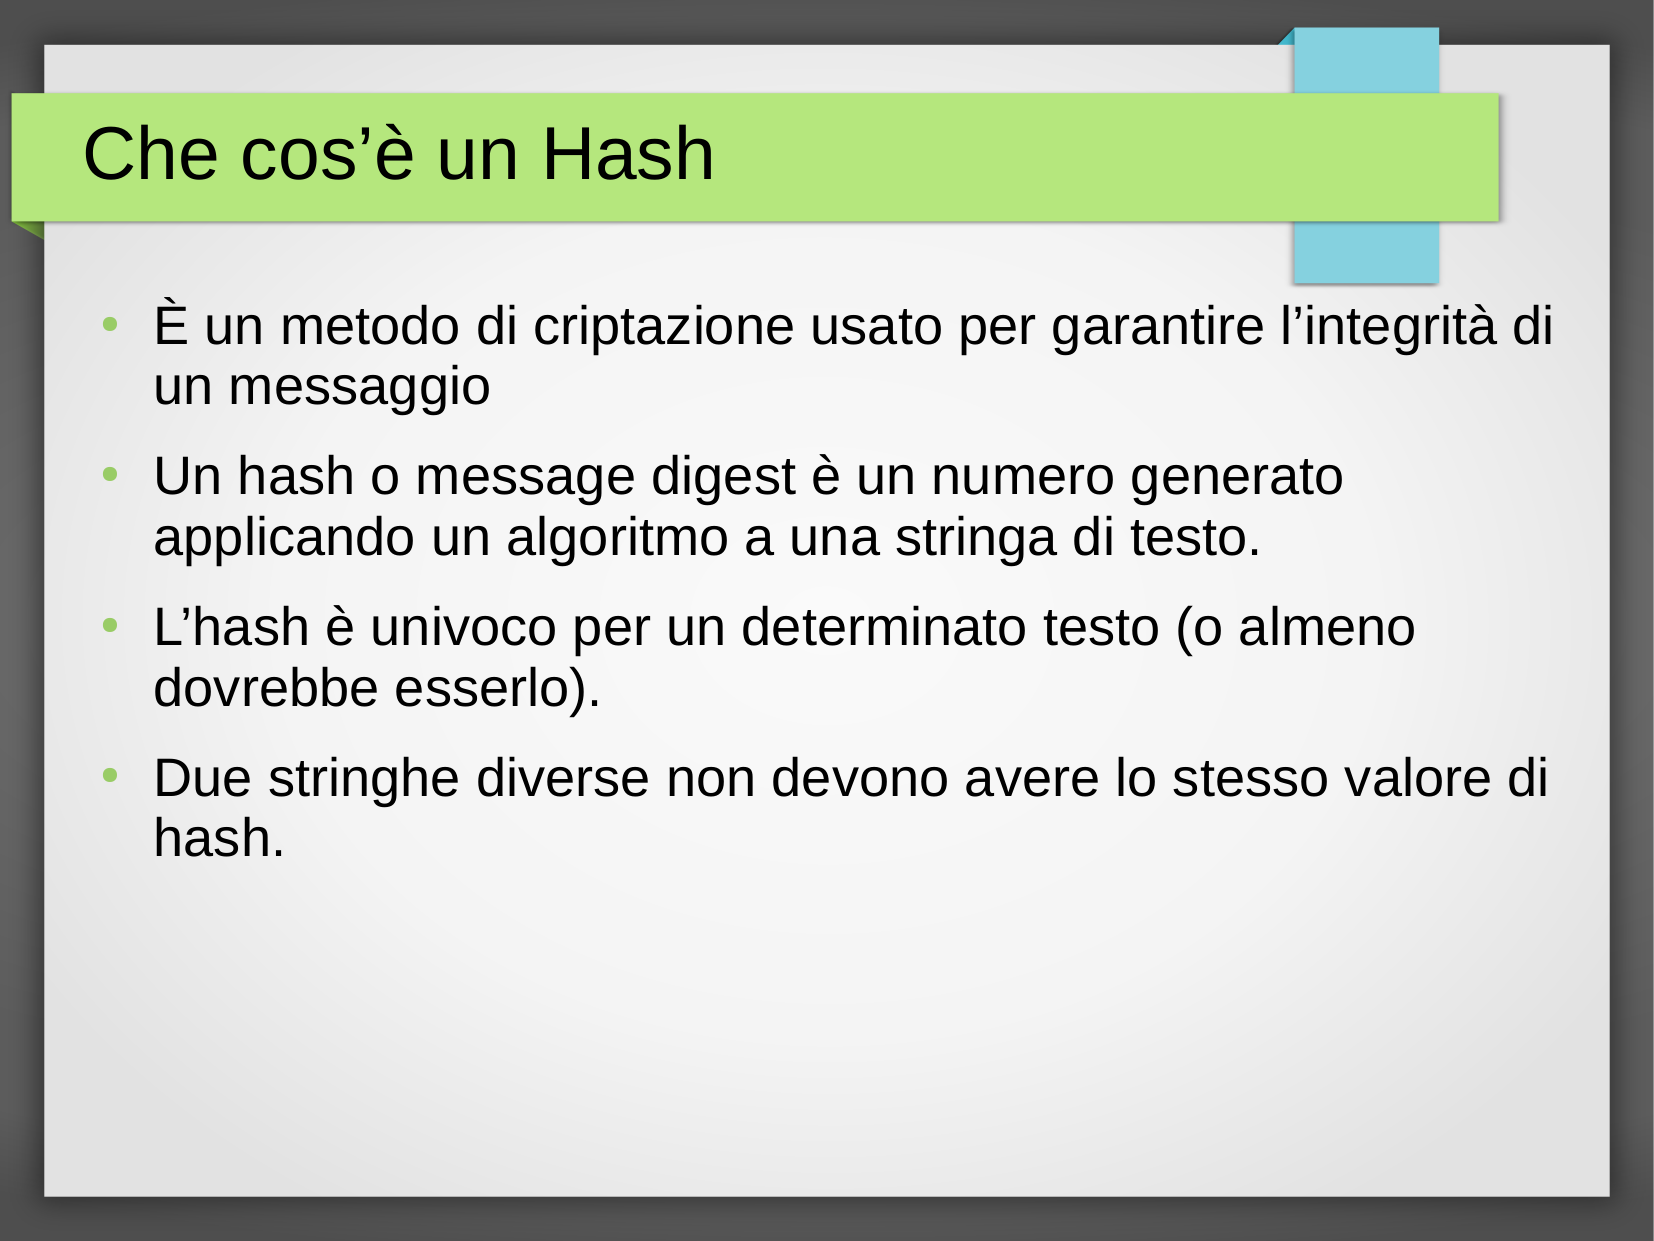

# Che cos’è un Hash
È un metodo di criptazione usato per garantire l’integrità di un messaggio
Un hash o message digest è un numero generato applicando un algoritmo a una stringa di testo.
L’hash è univoco per un determinato testo (o almeno dovrebbe esserlo).
Due stringhe diverse non devono avere lo stesso valore di hash.